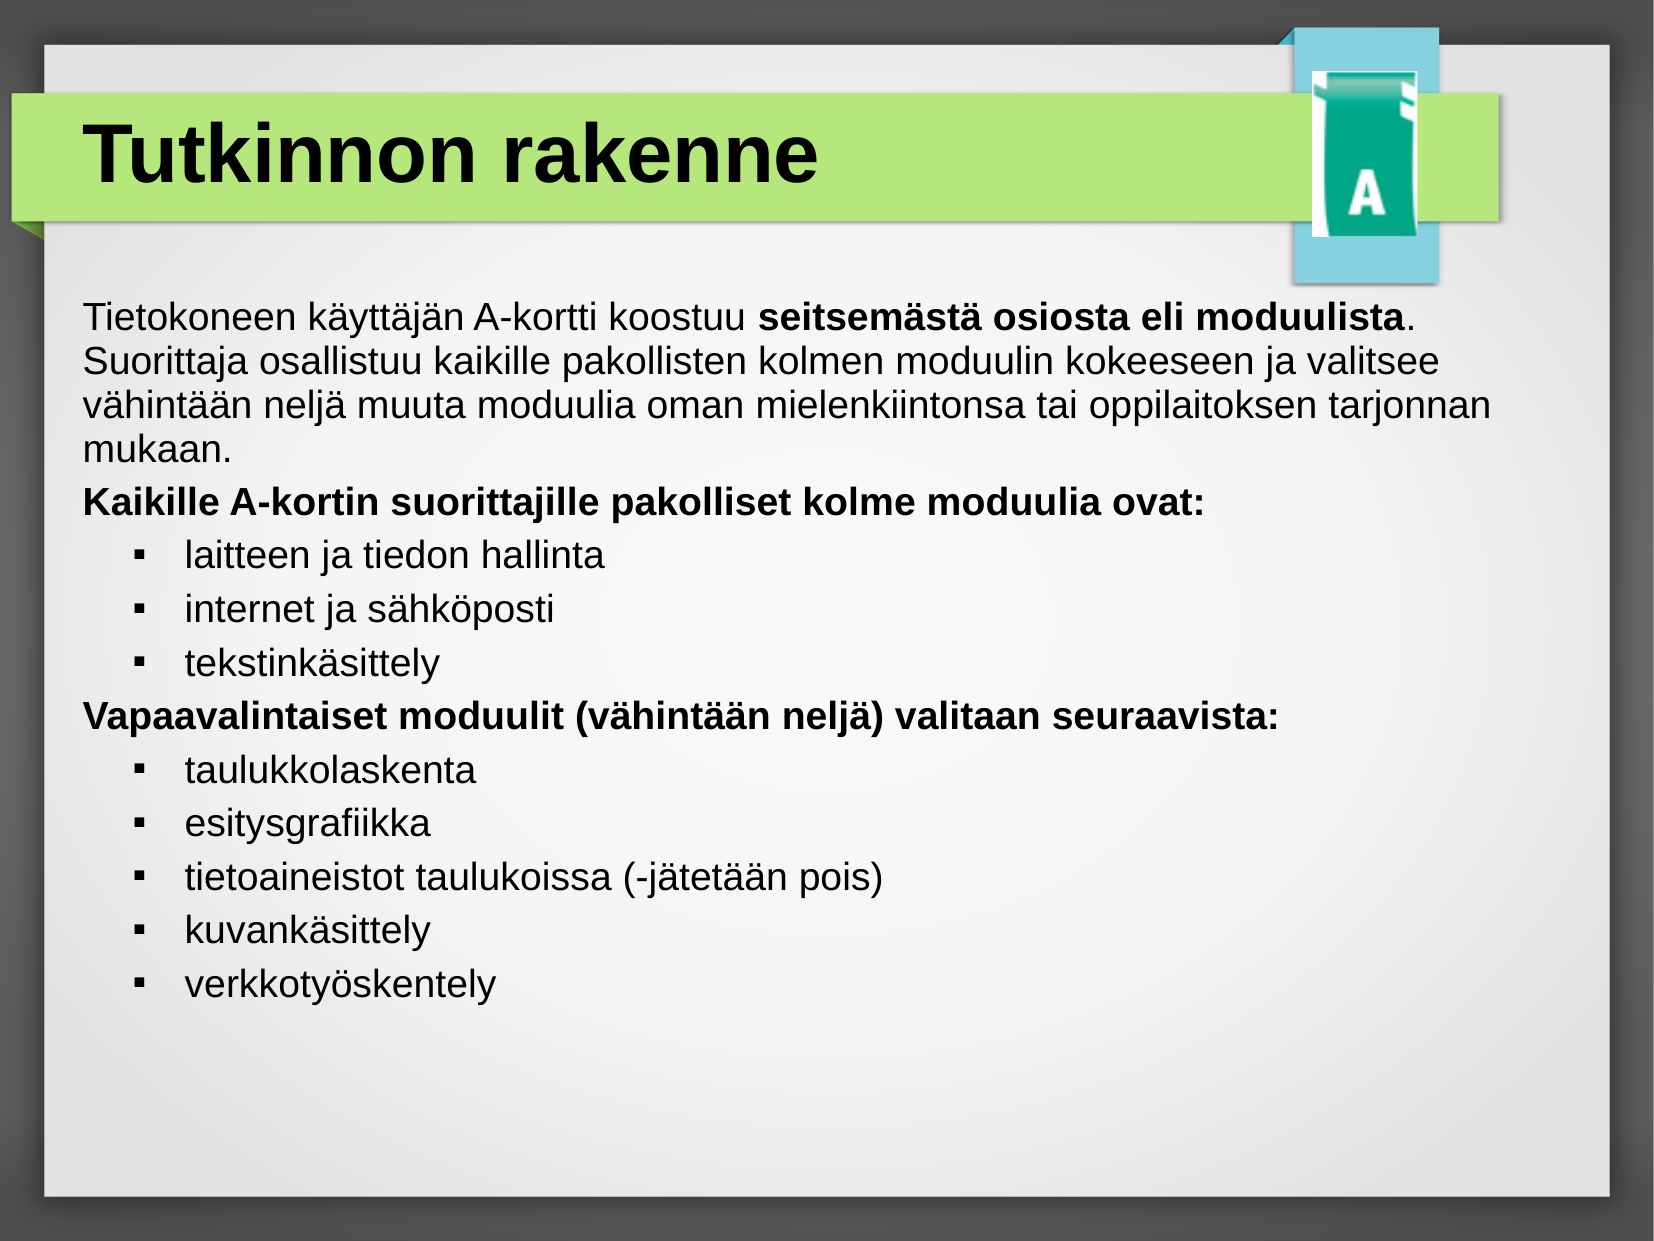

# Tutkinnon rakenne
Tietokoneen käyttäjän A-kortti koostuu seitsemästä osiosta eli moduulista. Suorittaja osallistuu kaikille pakollisten kolmen moduulin kokeeseen ja valitsee vähintään neljä muuta moduulia oman mielenkiintonsa tai oppilaitoksen tarjonnan mukaan.
Kaikille A-kortin suorittajille pakolliset kolme moduulia ovat:
laitteen ja tiedon hallinta
internet ja sähköposti
tekstinkäsittely
Vapaavalintaiset moduulit (vähintään neljä) valitaan seuraavista:
taulukkolaskenta
esitysgrafiikka
tietoaineistot taulukoissa (-jätetään pois)
kuvankäsittely
verkkotyöskentely